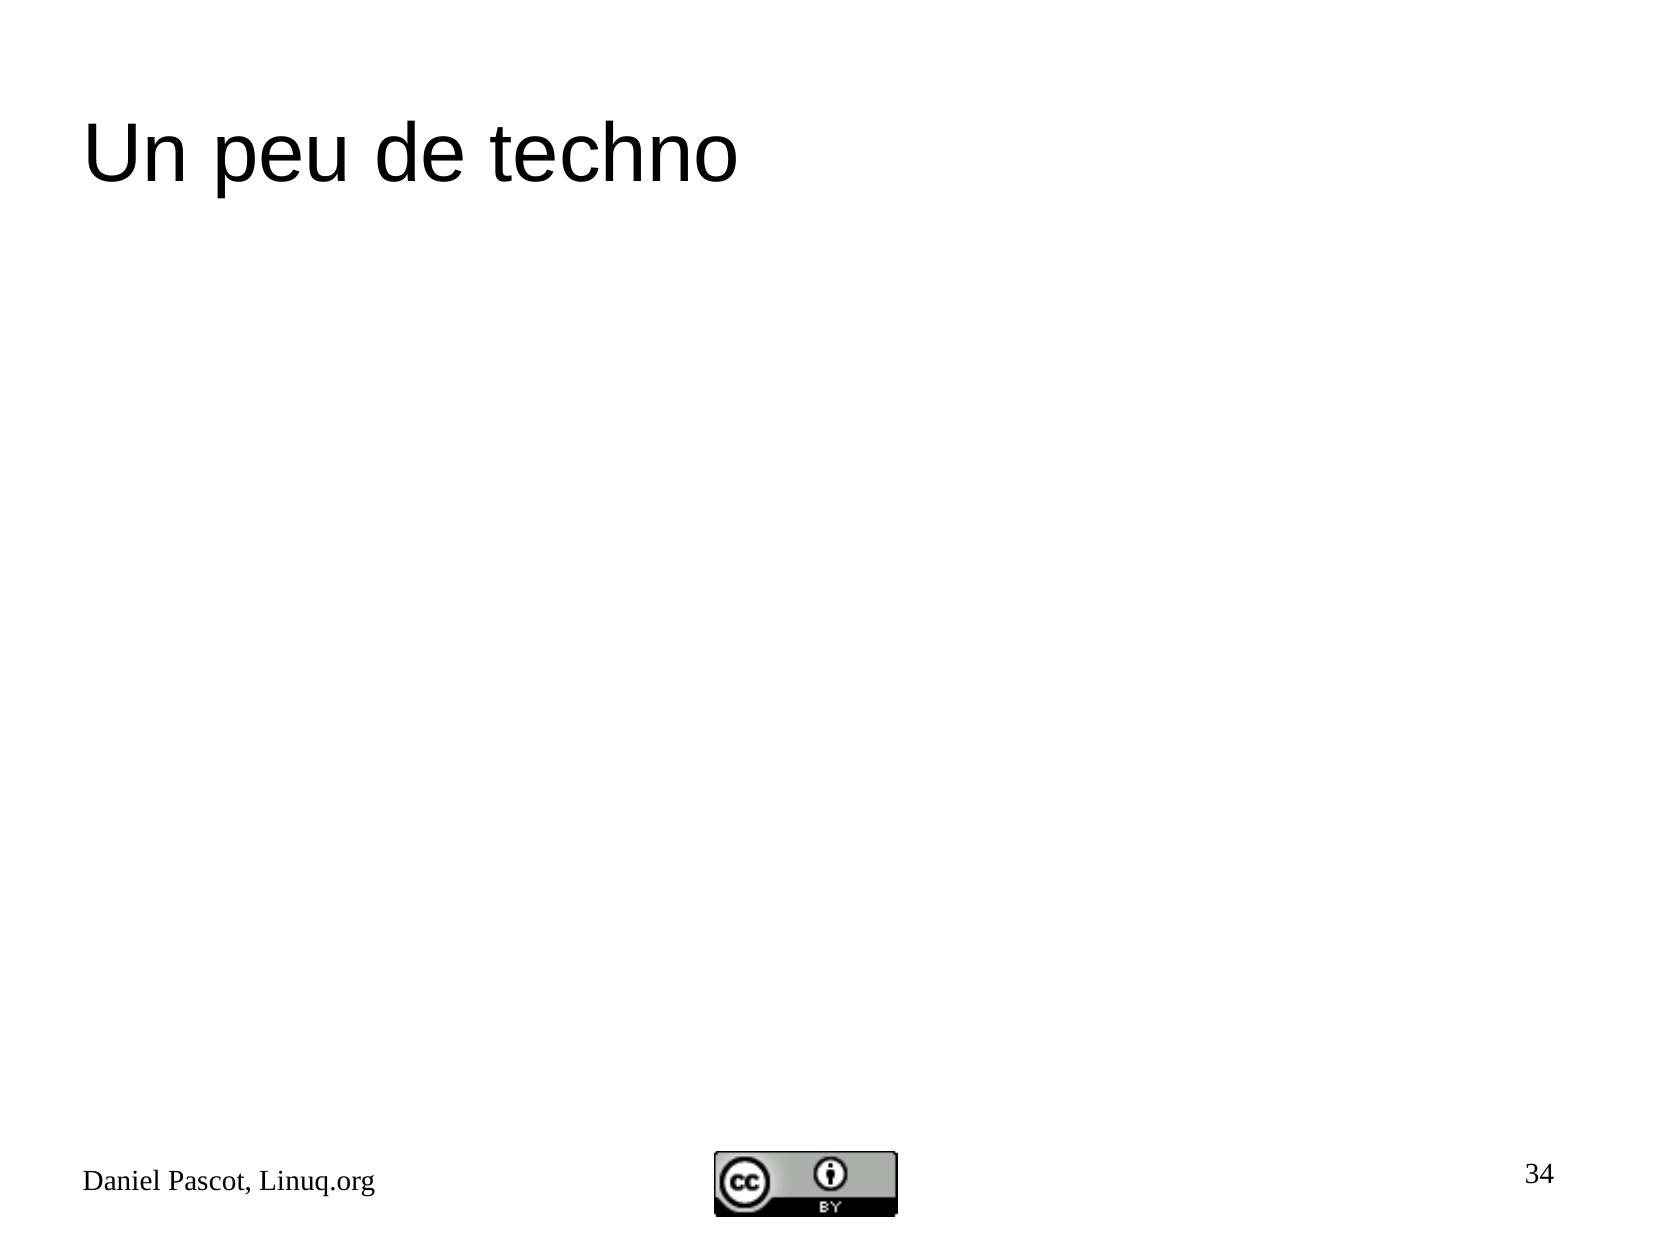

# Un peu de techno
34
15-08- 2018